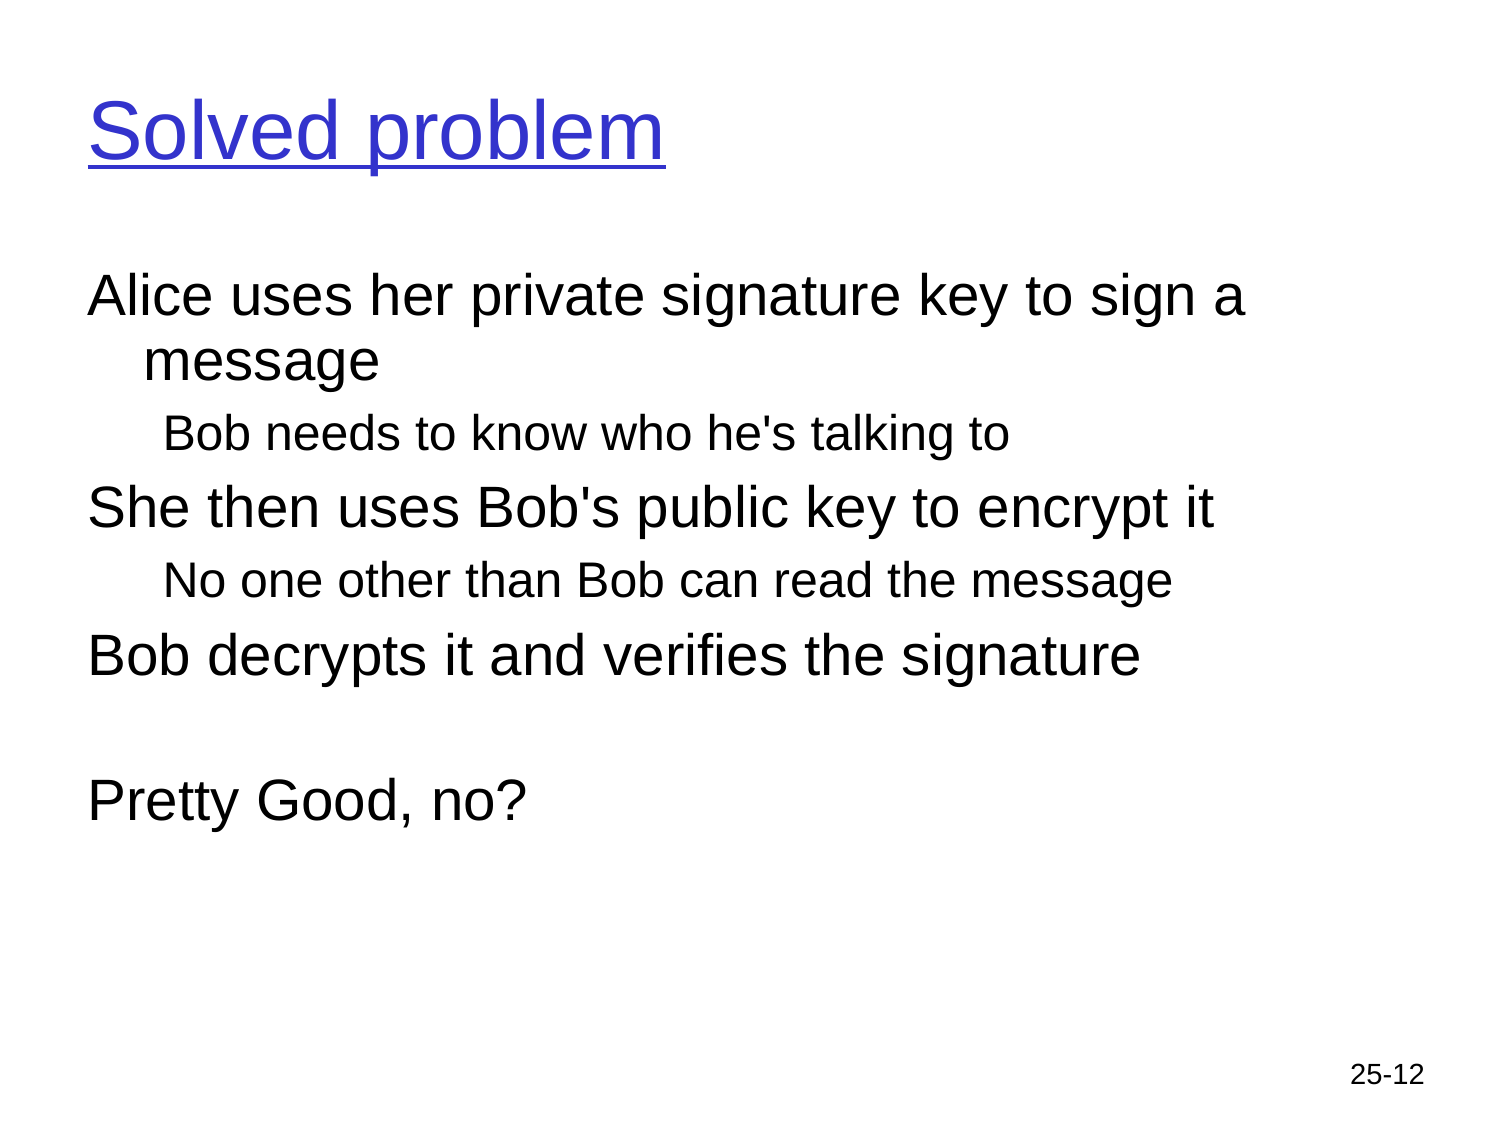

# Solved problem
Alice uses her private signature key to sign a message
Bob needs to know who he's talking to
She then uses Bob's public key to encrypt it
No one other than Bob can read the message
Bob decrypts it and verifies the signature
Pretty Good, no?
12